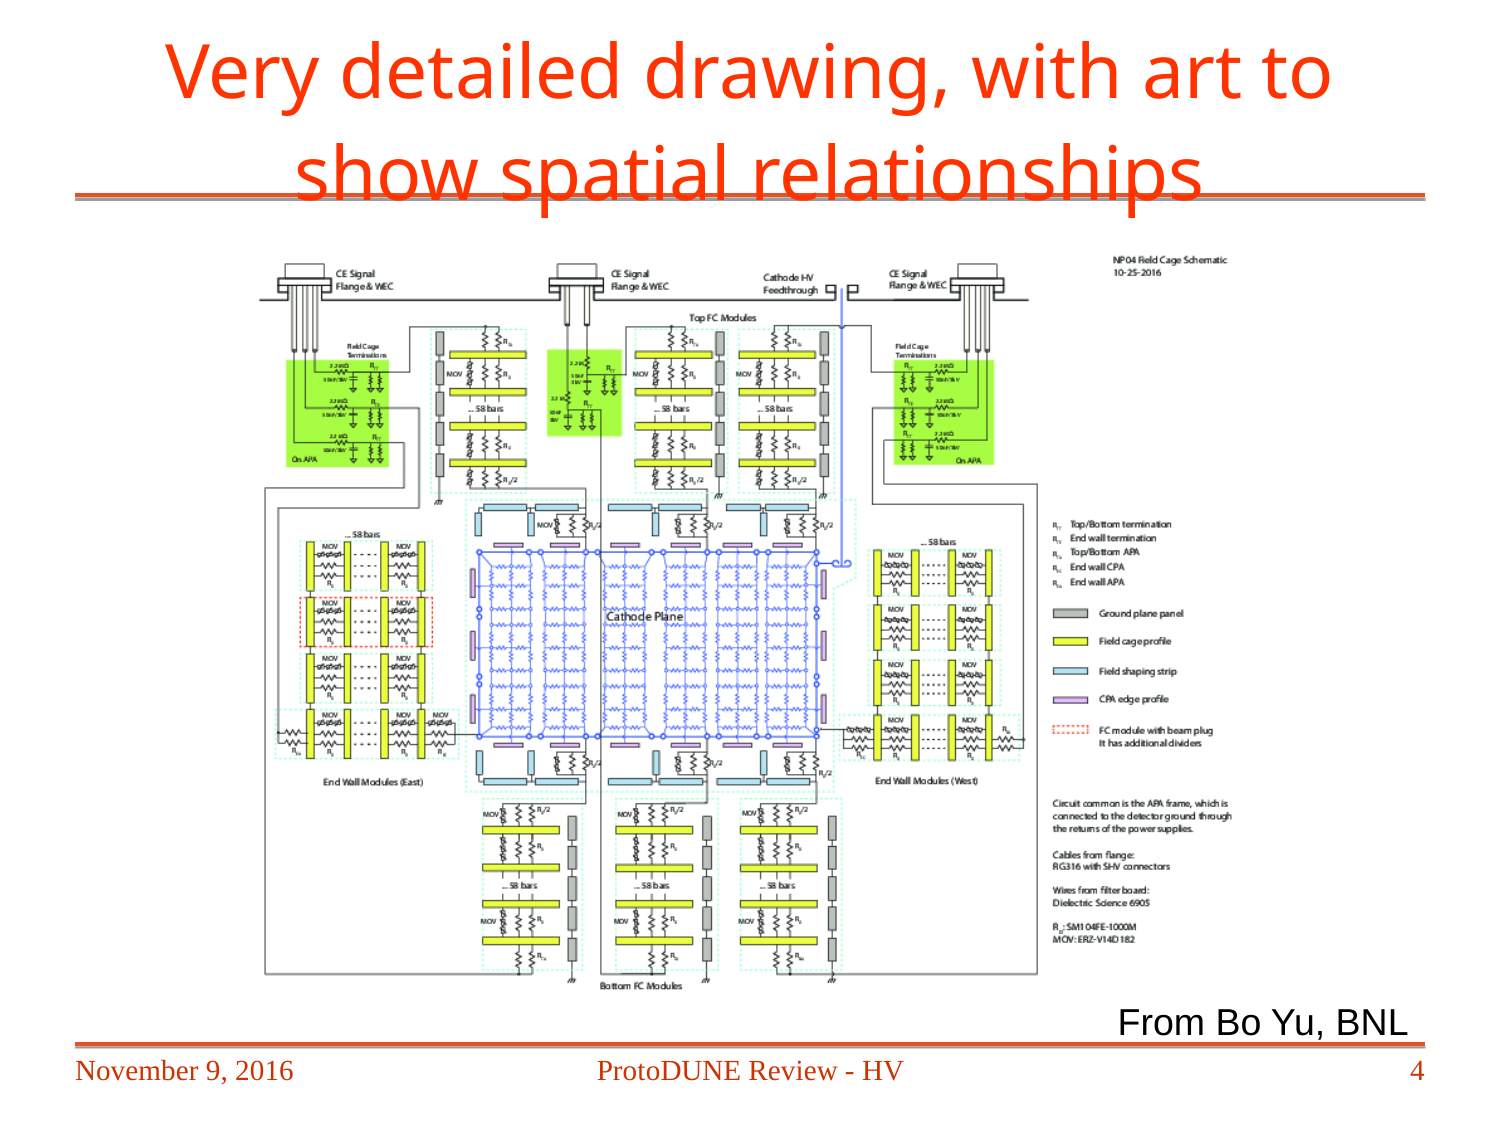

# Very detailed drawing, with art to show spatial relationships
From Bo Yu, BNL
November 9, 2016
ProtoDUNE Review - HV
4